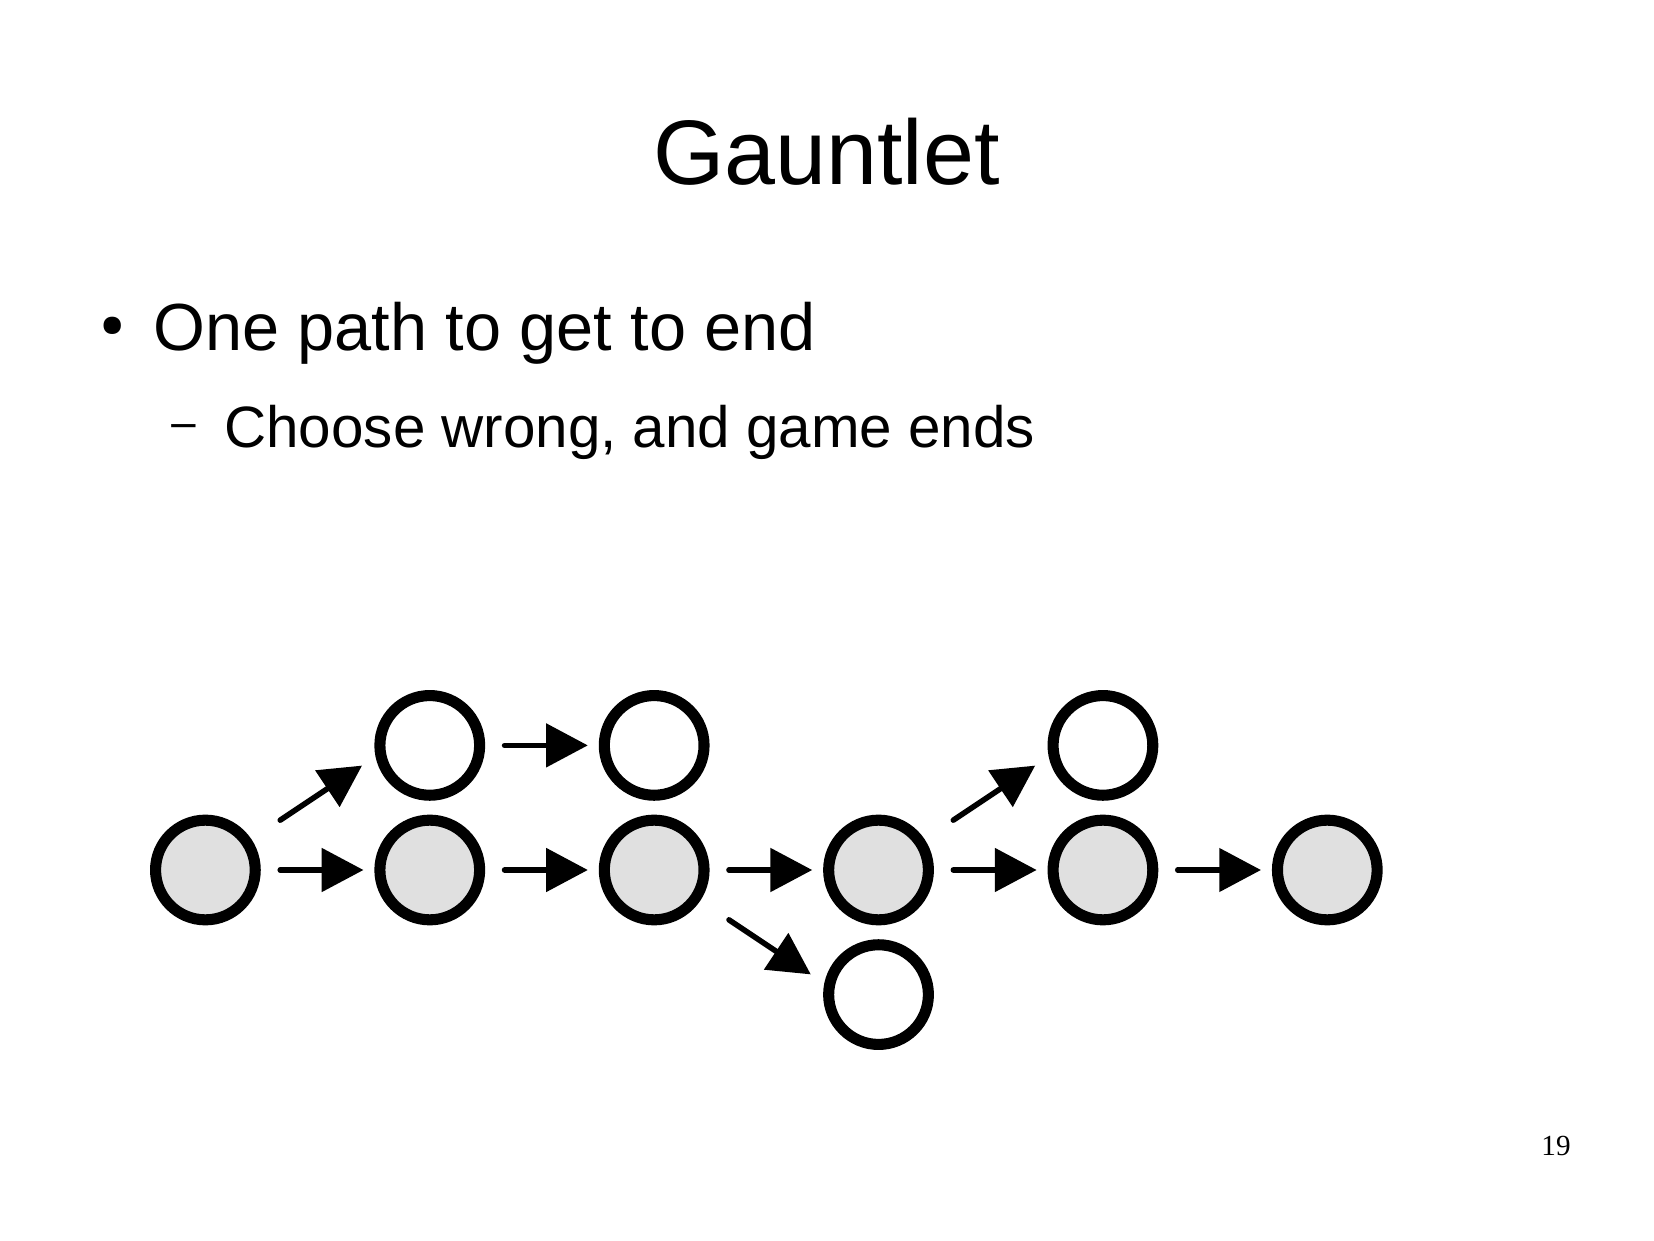

# Gauntlet
One path to get to end
Choose wrong, and game ends
19